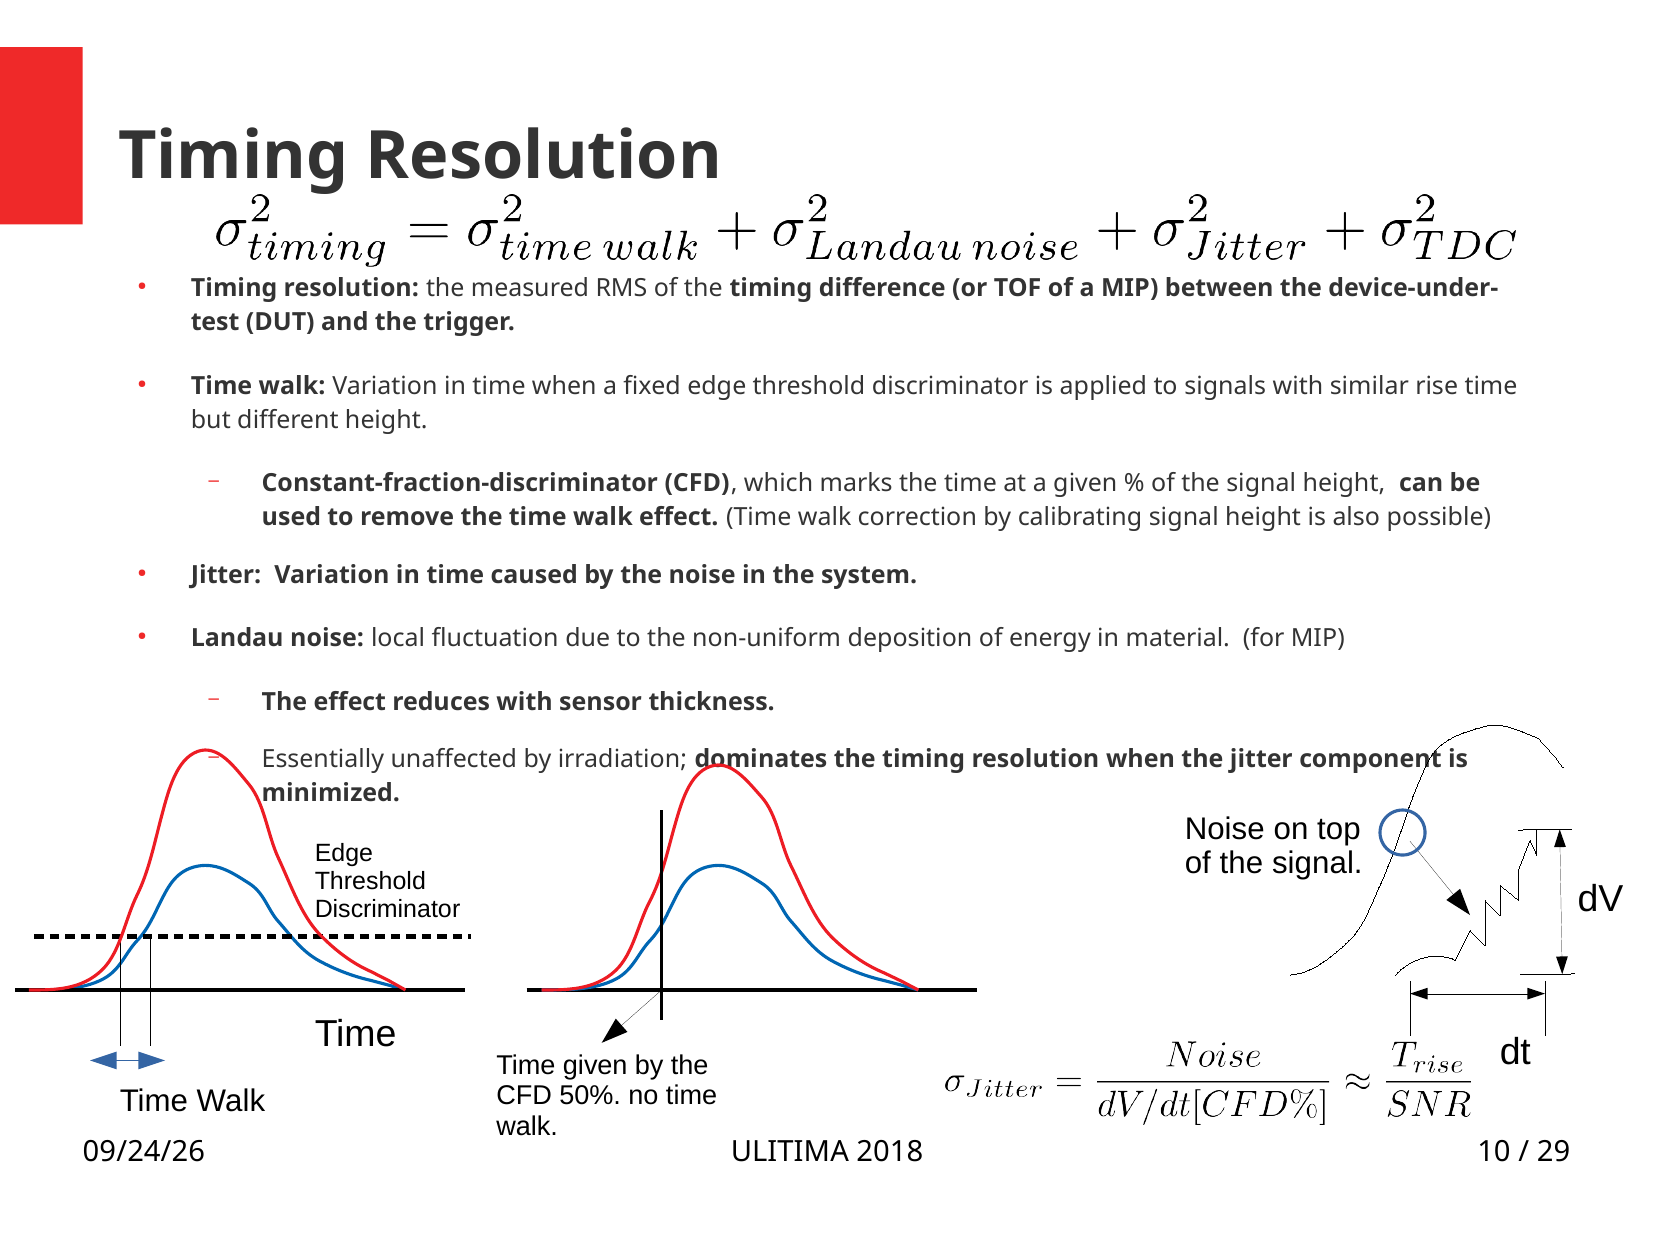

Timing Resolution
# Timing resolution: the measured RMS of the timing difference (or TOF of a MIP) between the device-under-test (DUT) and the trigger.
Time walk: Variation in time when a fixed edge threshold discriminator is applied to signals with similar rise time but different height.
Constant-fraction-discriminator (CFD), which marks the time at a given % of the signal height, can be used to remove the time walk effect. (Time walk correction by calibrating signal height is also possible)
Jitter: Variation in time caused by the noise in the system.
Landau noise: local fluctuation due to the non-uniform deposition of energy in material. (for MIP)
The effect reduces with sensor thickness.
Essentially unaffected by irradiation; dominates the timing resolution when the jitter component is minimized.
Noise on top of the signal.
Edge Threshold Discriminator
dV
Time
dt
Time given by the CFD 50%. no time walk.
Time Walk
ULITIMA 2018
10